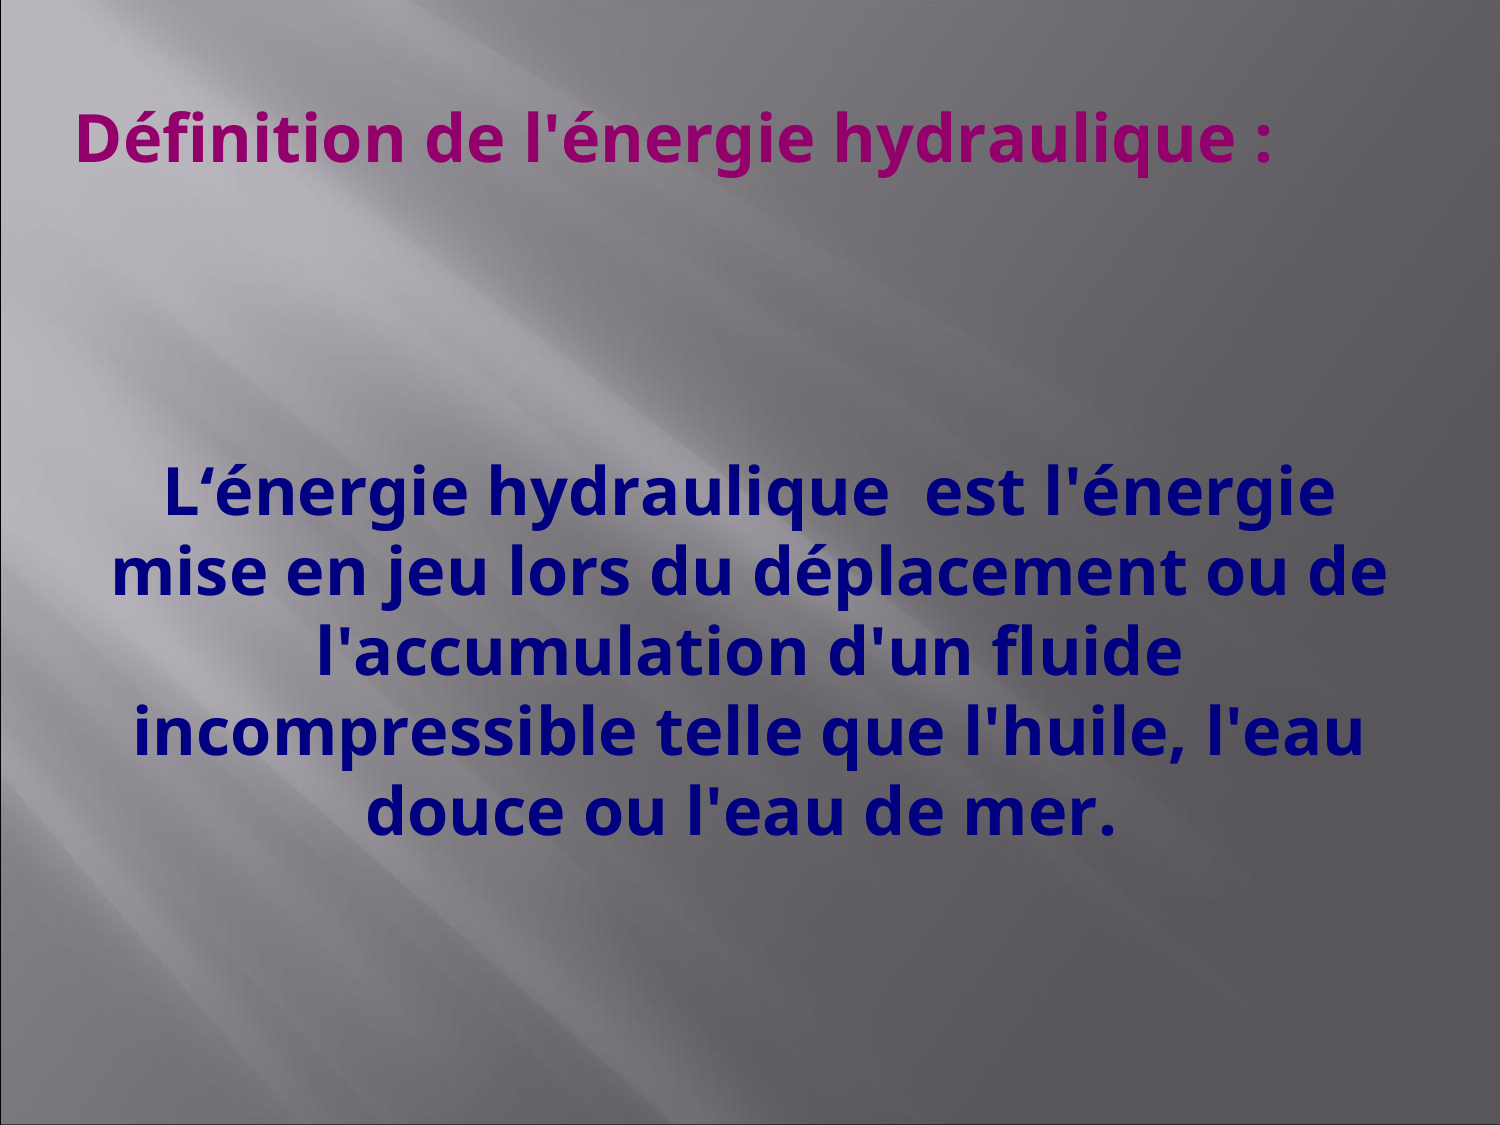

Définition de l'énergie hydraulique :
# L‘énergie hydraulique est l'énergie mise en jeu lors du déplacement ou de l'accumulation d'un fluide incompressible telle que l'huile, l'eau douce ou l'eau de mer.